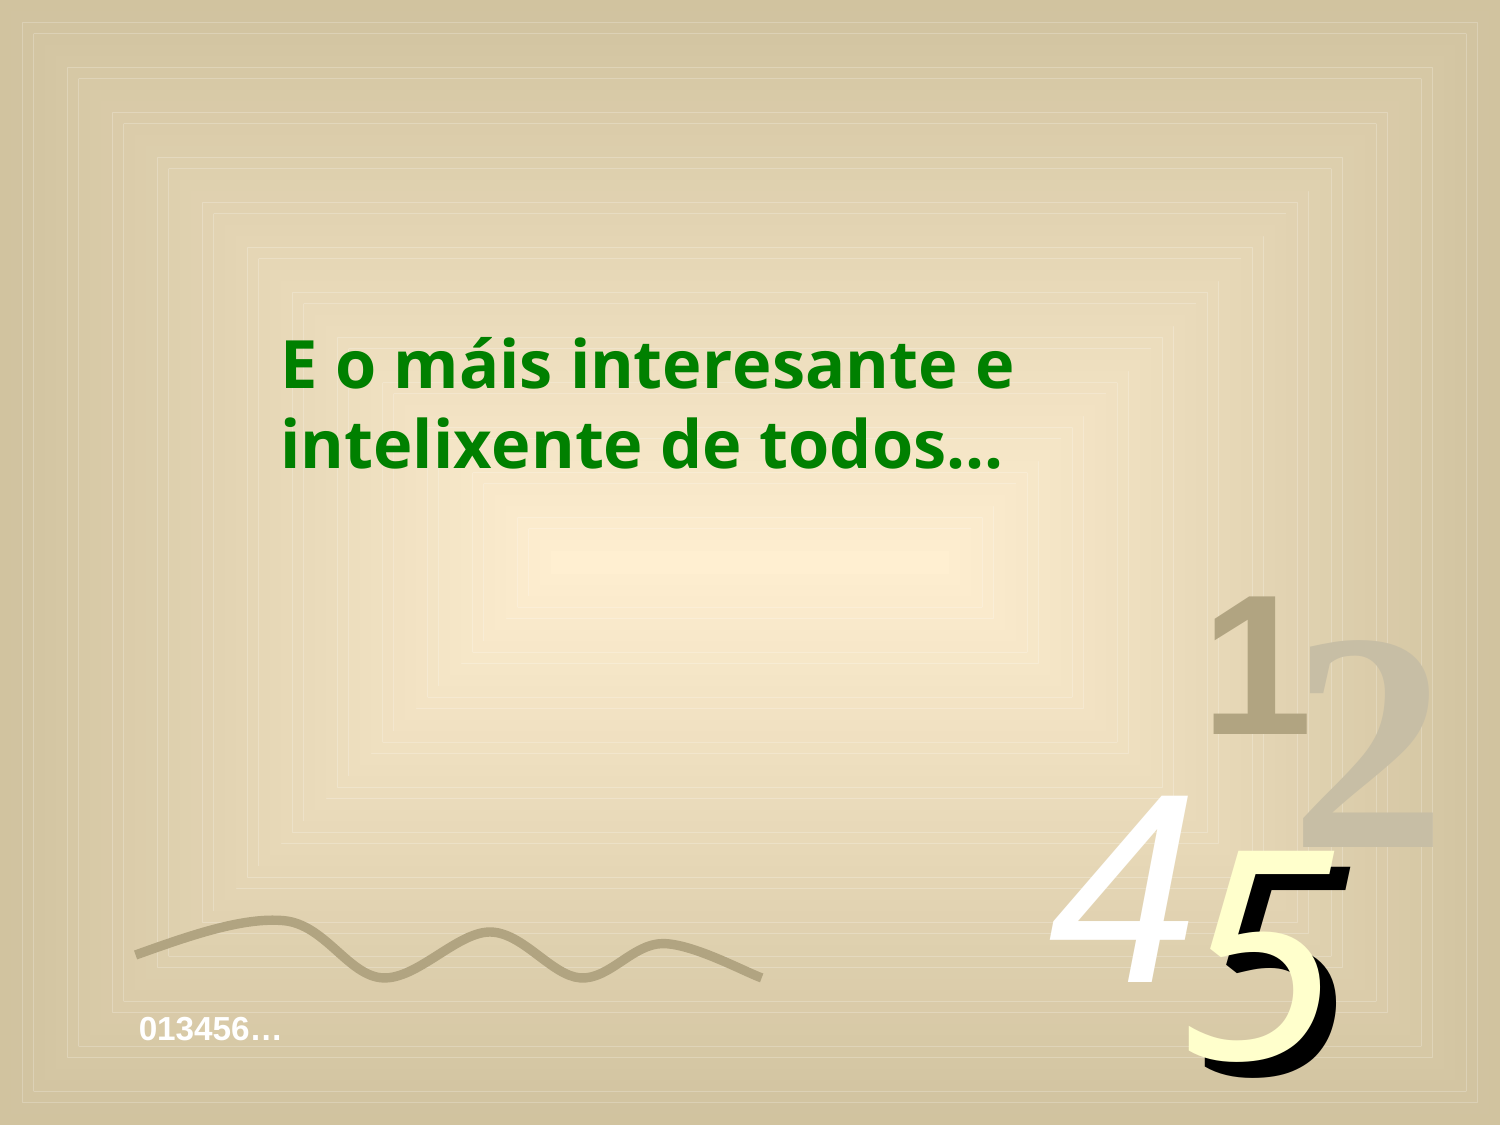

E o máis interesante e intelixente de todos…
1
2
4
5
013456…